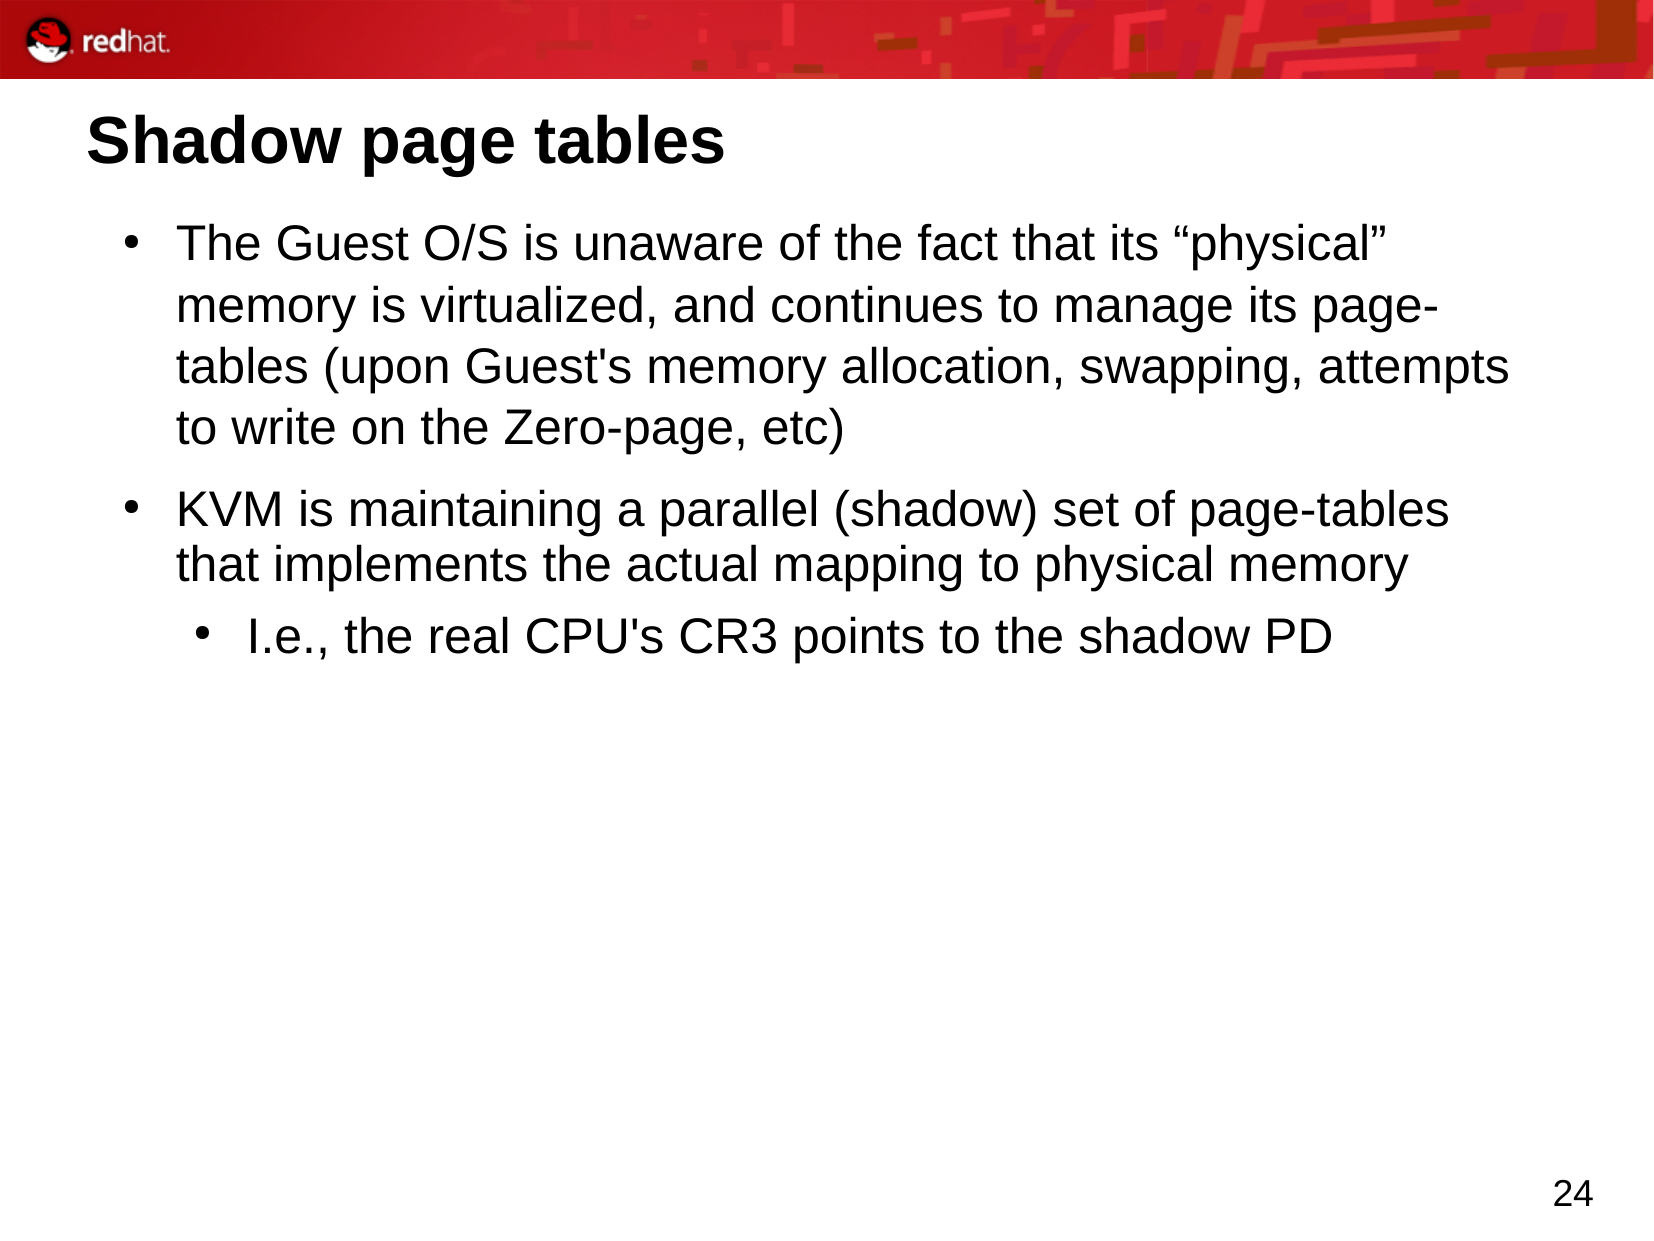

# Shadow page tables
The Guest O/S is unaware of the fact that its “physical” memory is virtualized, and continues to manage its page-tables (upon Guest's memory allocation, swapping, attempts to write on the Zero-page, etc)
KVM is maintaining a parallel (shadow) set of page-tables that implements the actual mapping to physical memory
I.e., the real CPU's CR3 points to the shadow PD